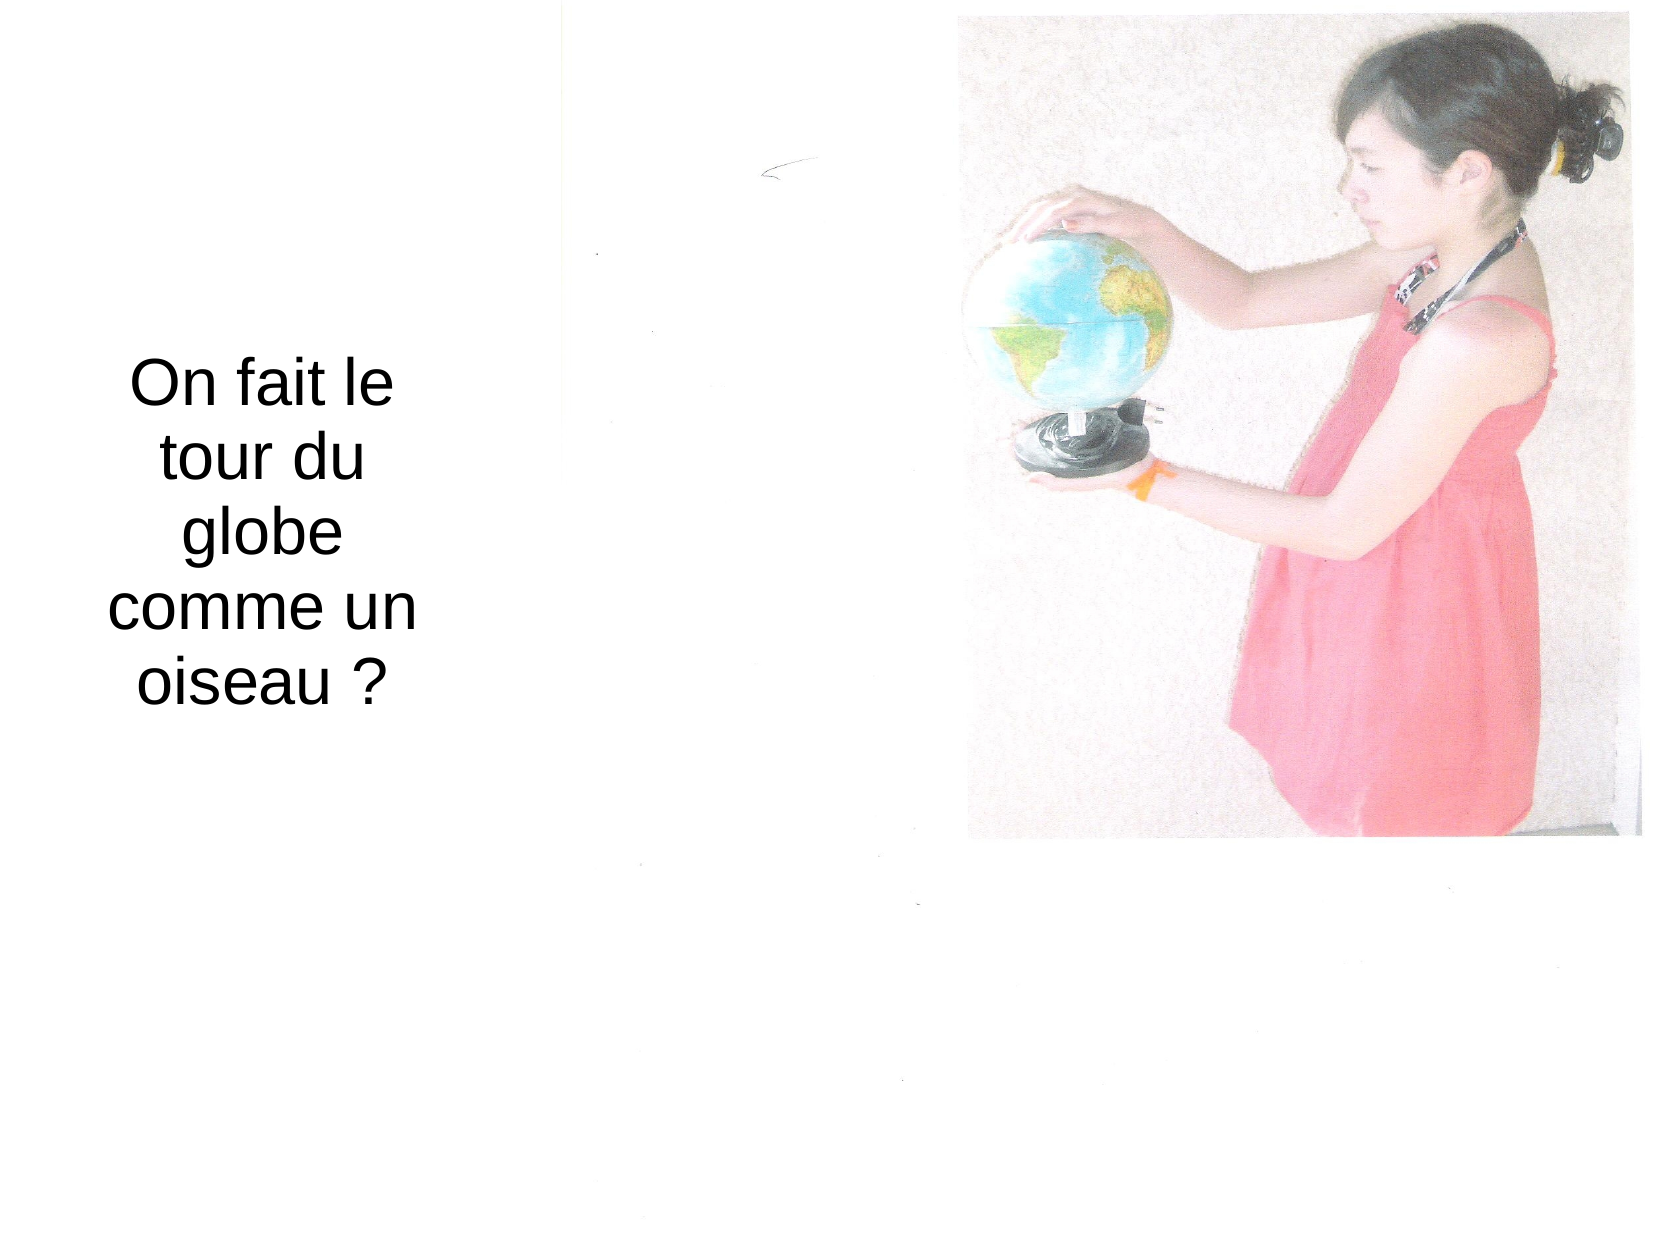

# On fait le tour du globe comme un oiseau ?